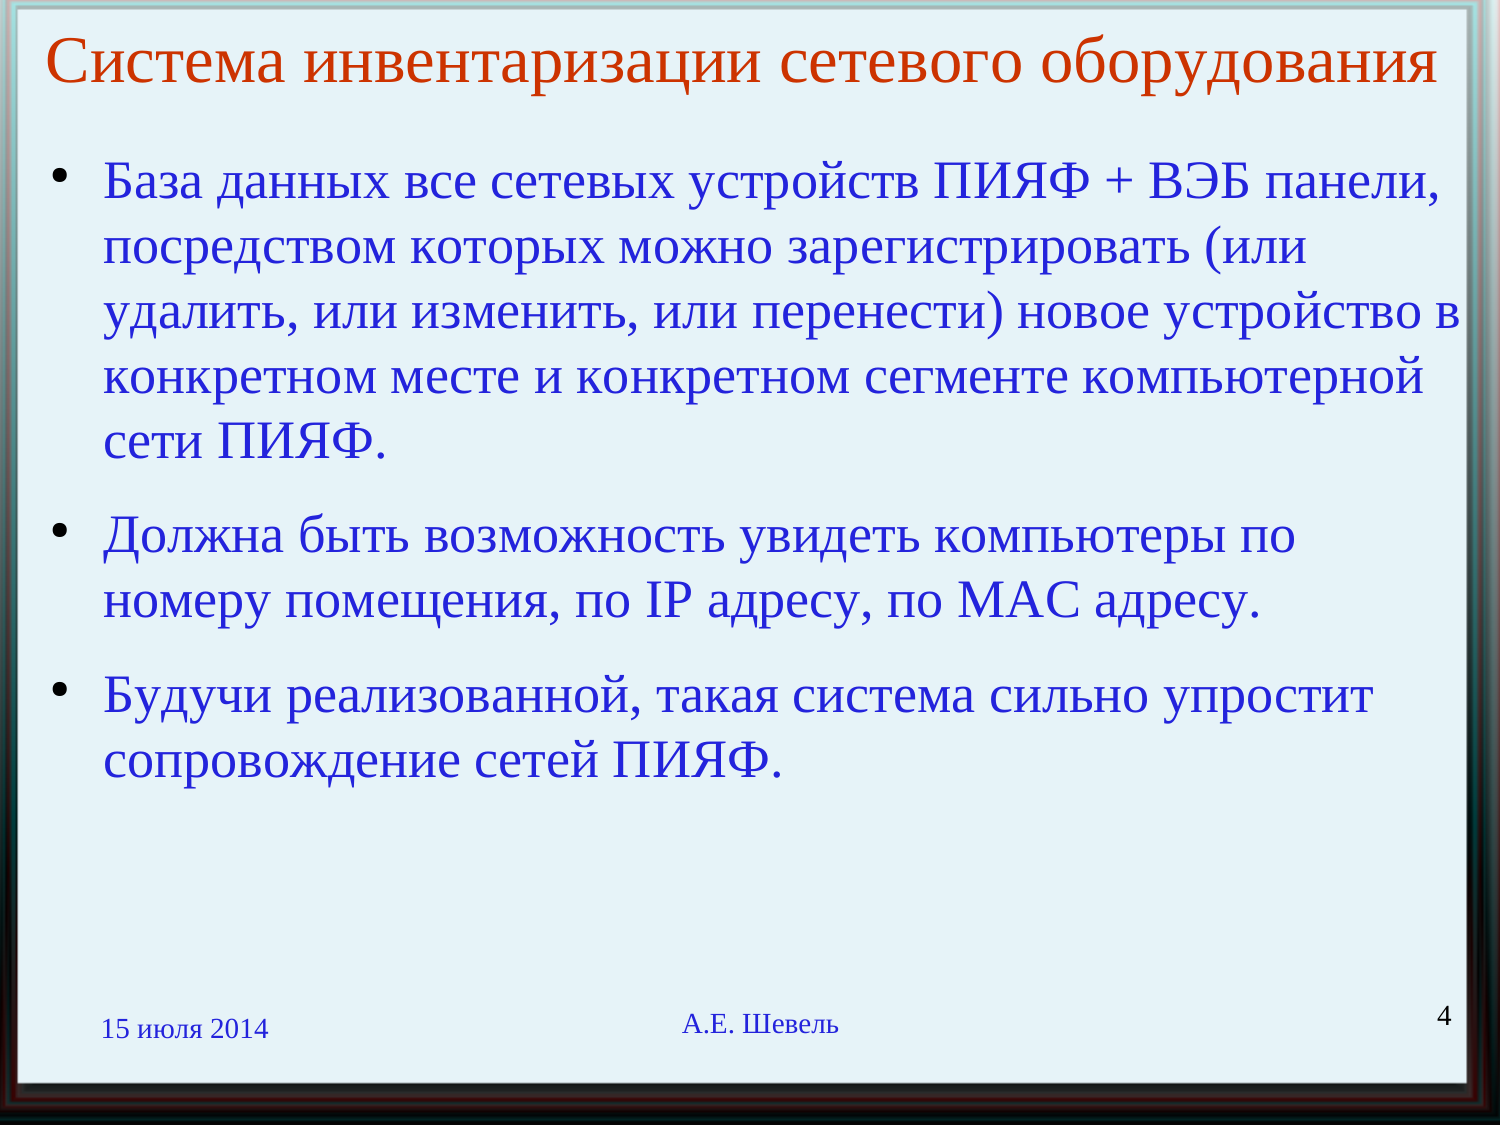

# Система инвентаризации сетевого оборудования
База данных все сетевых устройств ПИЯФ + ВЭБ панели, посредством которых можно зарегистрировать (или удалить, или изменить, или перенести) новое устройство в конкретном месте и конкретном сегменте компьютерной сети ПИЯФ.
Должна быть возможность увидеть компьютеры по номеру помещения, по IP адресу, по МАС адресу.
Будучи реализованной, такая система сильно упростит сопровождение сетей ПИЯФ.
4